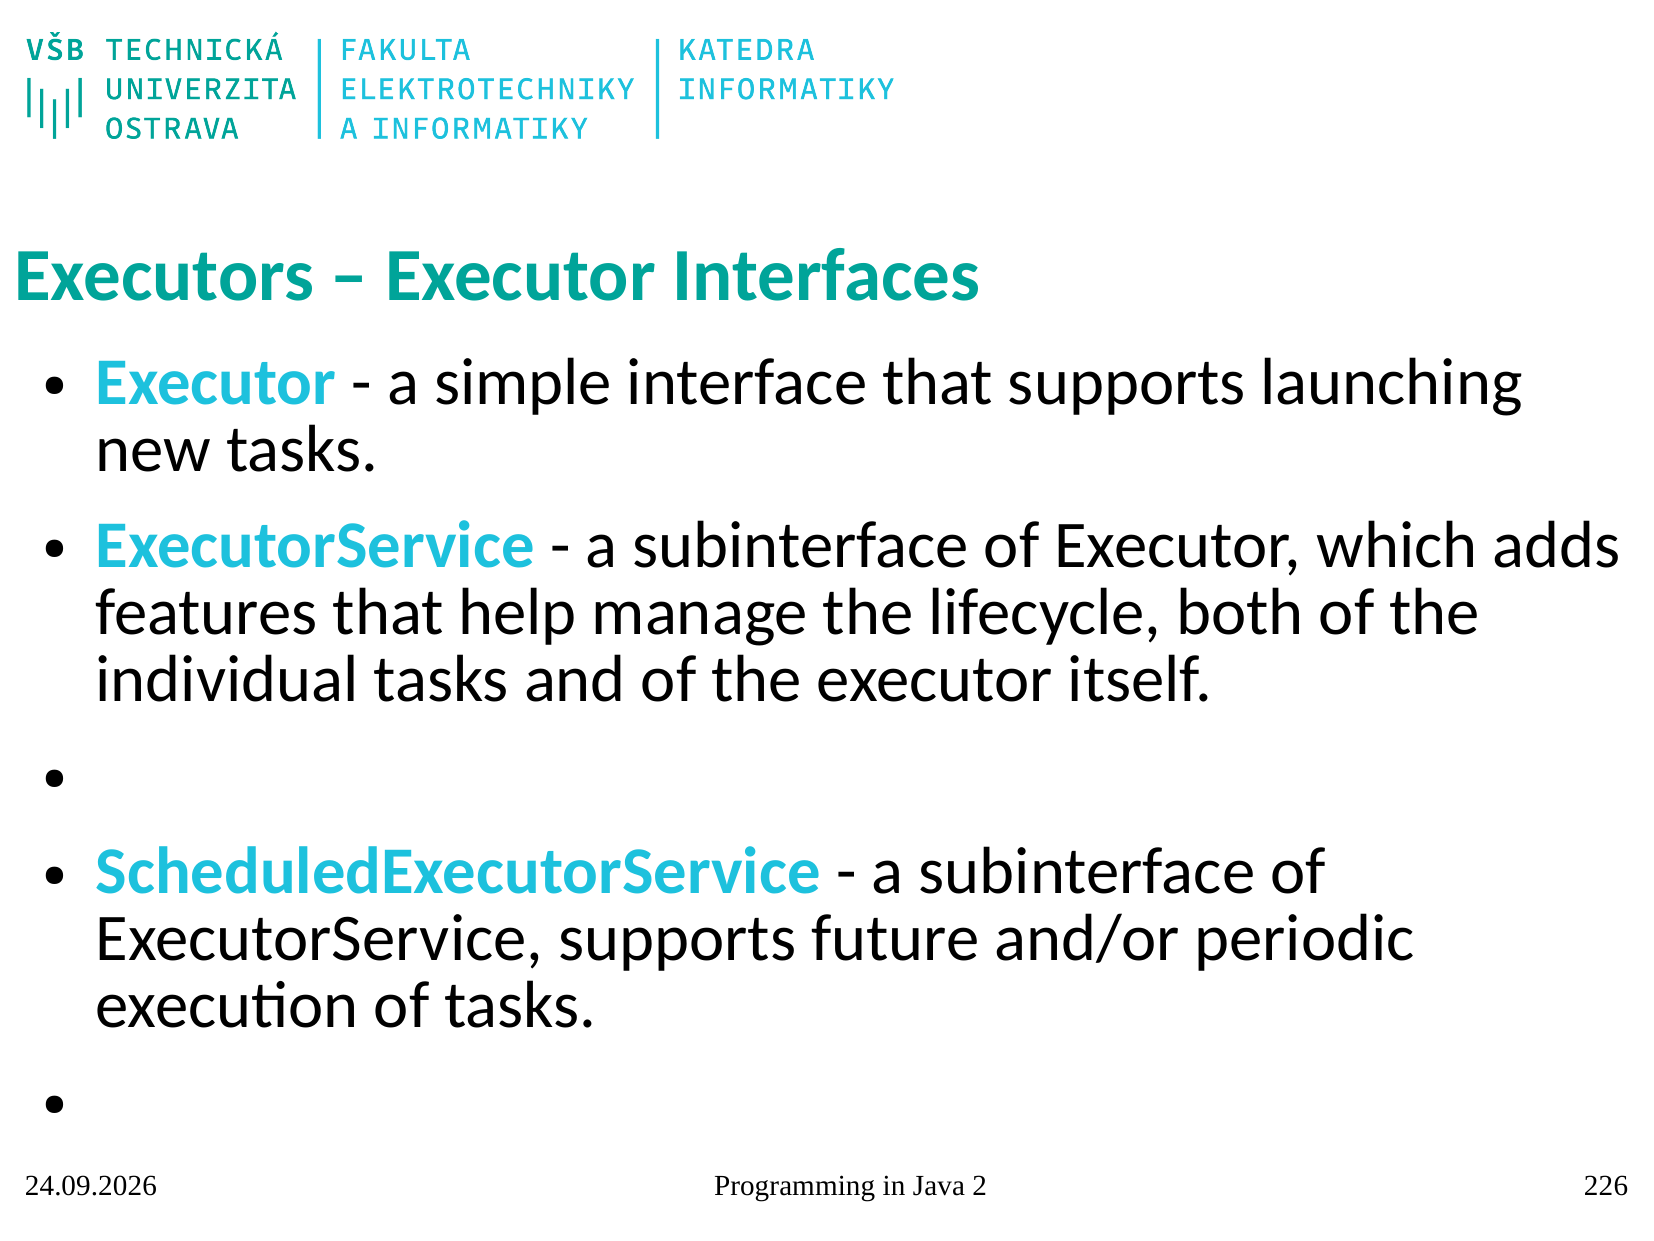

# Executors – Executor Interfaces
Executor - a simple interface that supports launching new tasks.
ExecutorService - a subinterface of Executor, which adds features that help manage the lifecycle, both of the individual tasks and of the executor itself.
ScheduledExecutorService - a subinterface of ExecutorService, supports future and/or periodic execution of tasks.
Programming in Java 2
226